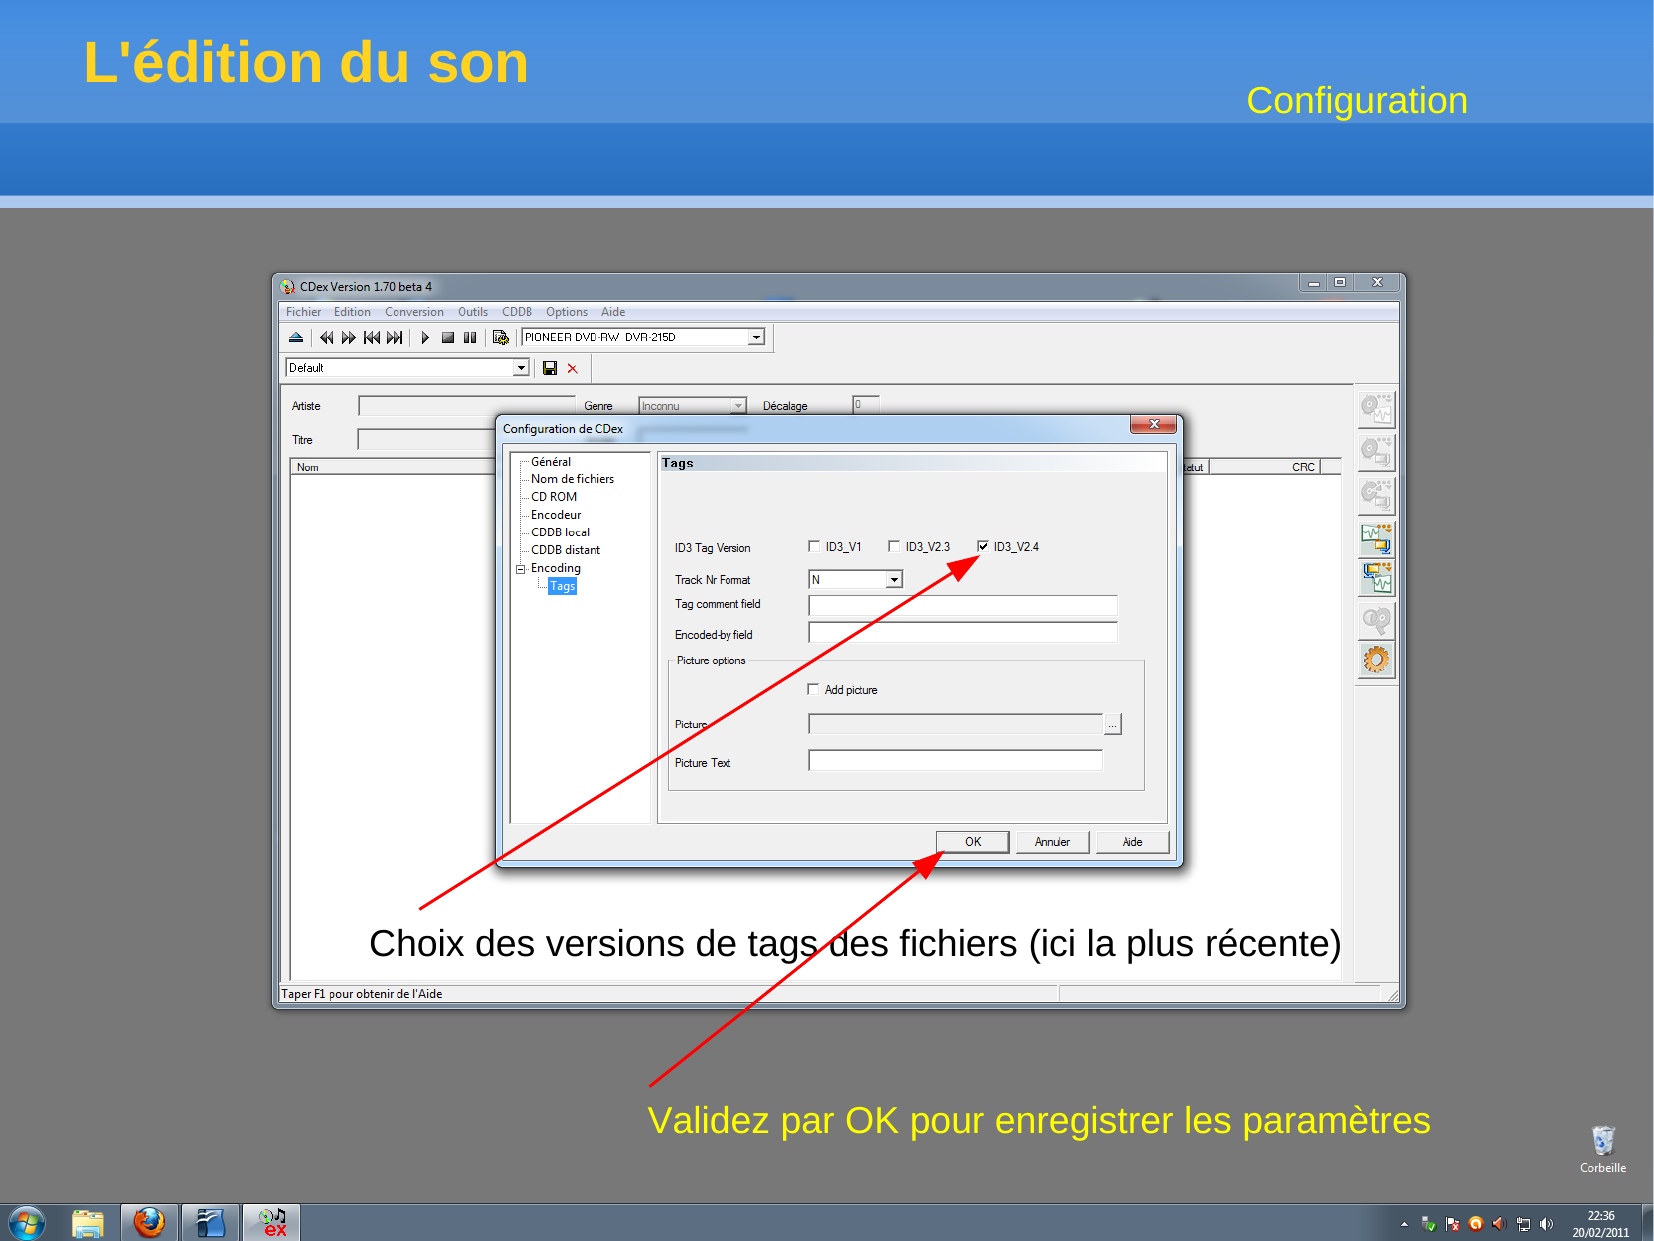

L'édition du son
 Configuration
#
Choix des versions de tags des fichiers (ici la plus récente)
Validez par OK pour enregistrer les paramètres